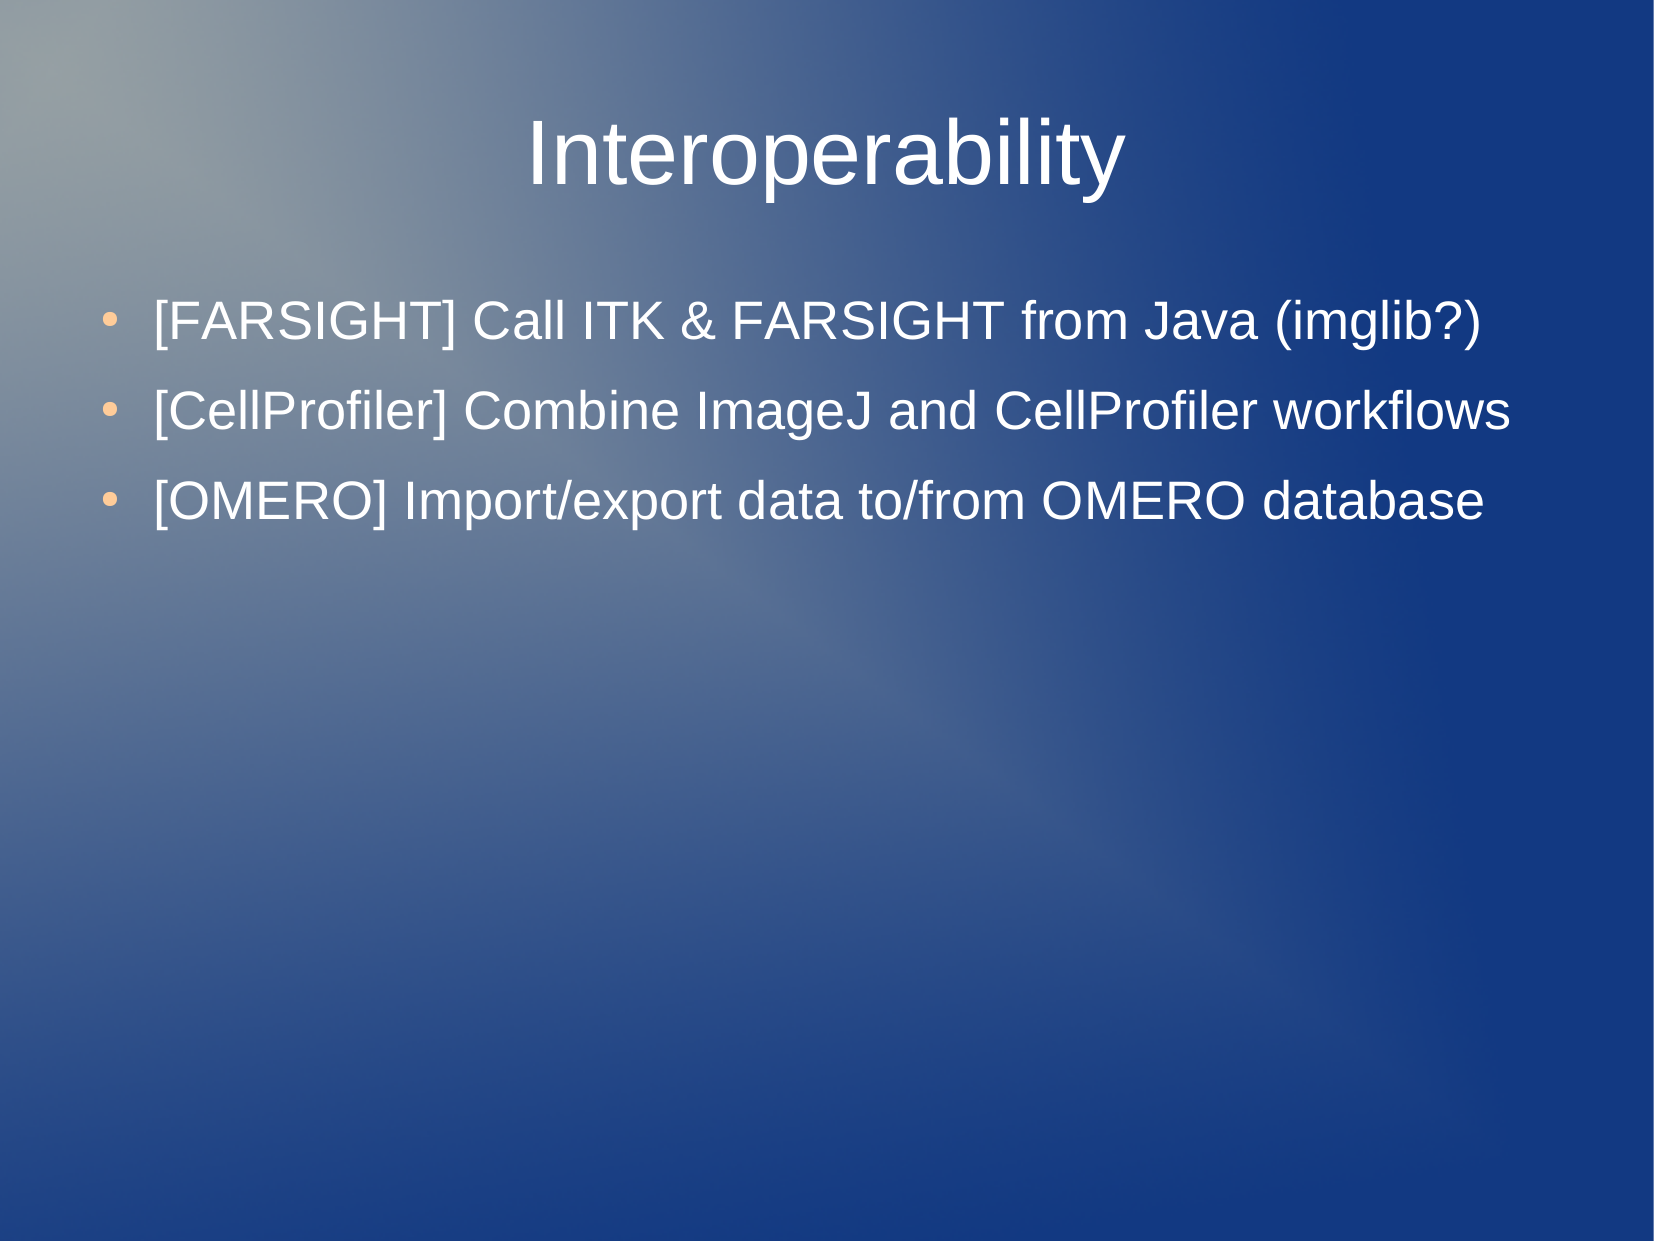

# Interoperability
[FARSIGHT] Call ITK & FARSIGHT from Java (imglib?)
[CellProfiler] Combine ImageJ and CellProfiler workflows
[OMERO] Import/export data to/from OMERO database